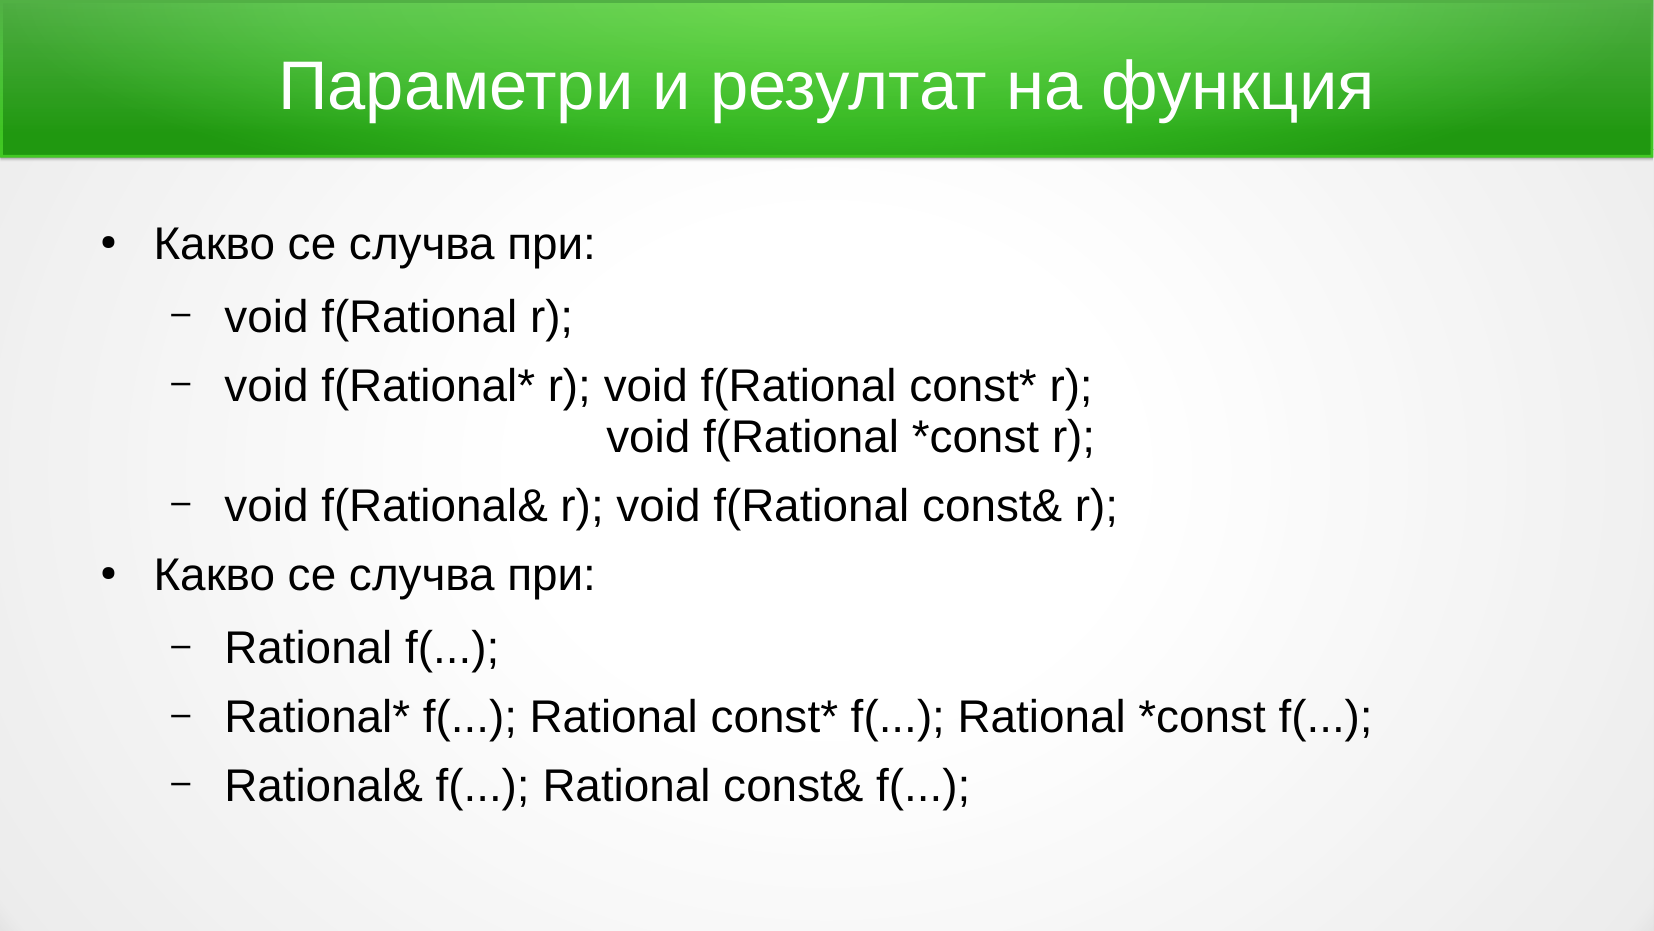

# Параметри и резултат на функция
Какво се случва при:
void f(Rational r);
void f(Rational* r); void f(Rational const* r);
					 void f(Rational *const r);
void f(Rational& r); void f(Rational const& r);
Какво се случва при:
Rational f(...);
Rational* f(...); Rational const* f(...); Rational *const f(...);
Rational& f(...); Rational const& f(...);